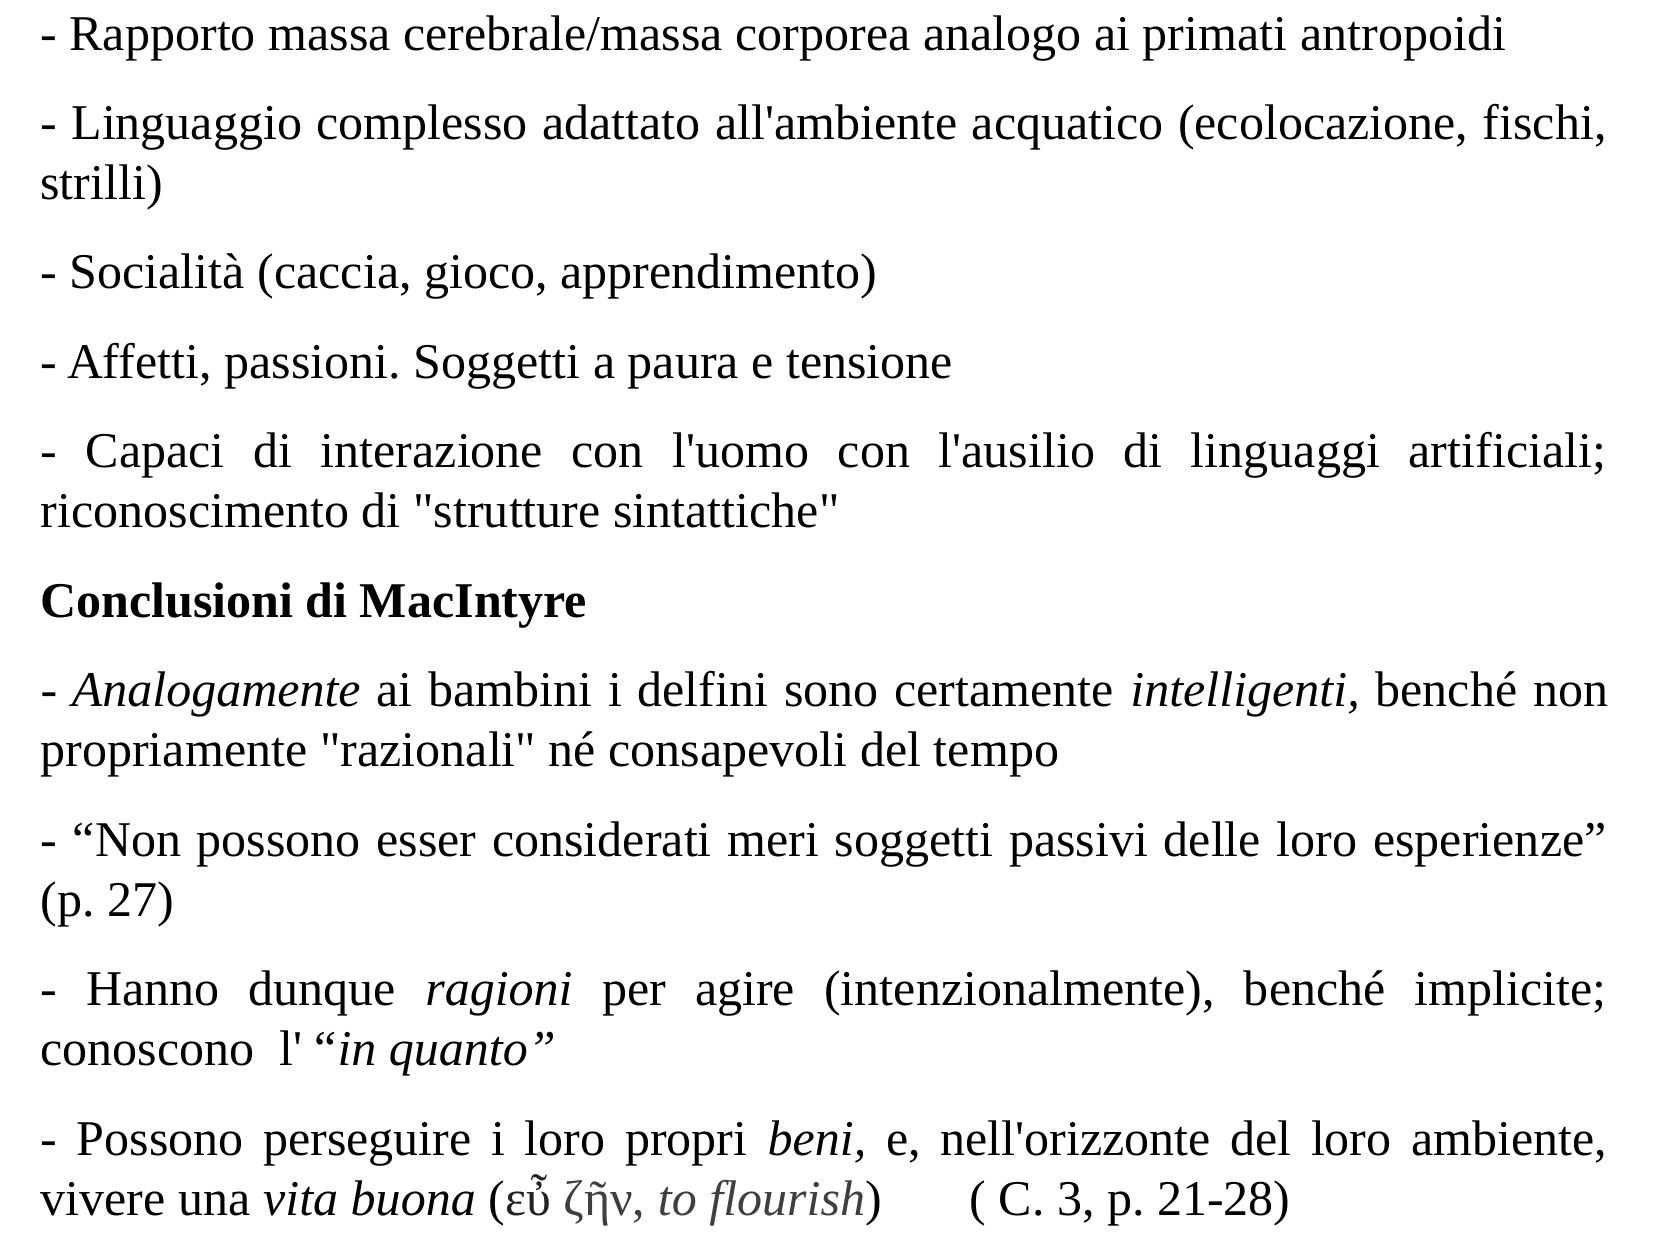

- Rapporto massa cerebrale/massa corporea analogo ai primati antropoidi
- Linguaggio complesso adattato all'ambiente acquatico (ecolocazione, fischi, strilli)
- Socialità (caccia, gioco, apprendimento)
- Affetti, passioni. Soggetti a paura e tensione
- Capaci di interazione con l'uomo con l'ausilio di linguaggi artificiali; riconoscimento di "strutture sintattiche"
Conclusioni di MacIntyre
- Analogamente ai bambini i delfini sono certamente intelligenti, benché non propriamente "razionali" né consapevoli del tempo
- “Non possono esser considerati meri soggetti passivi delle loro esperienze” (p. 27)
- Hanno dunque ragioni per agire (intenzionalmente), benché implicite; conoscono l' “in quanto”
- Possono perseguire i loro propri beni, e, nell'orizzonte del loro ambiente, vivere una vita buona (εὖ ζῆν, to flourish) ( C. 3, p. 21-28)
#